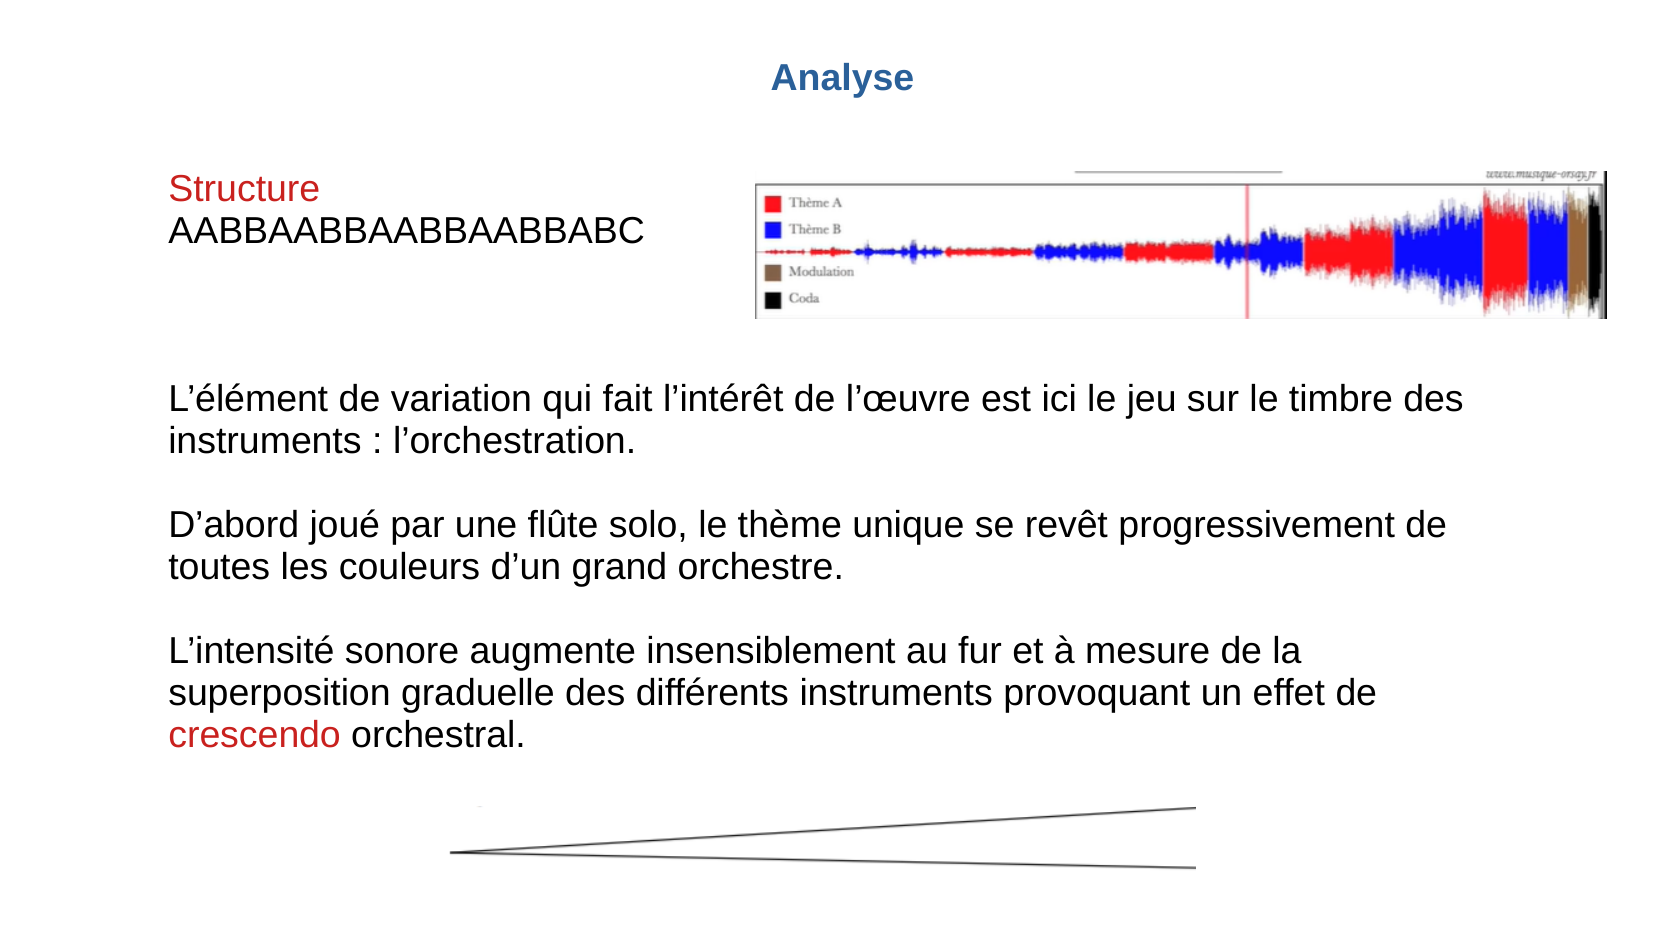

Analyse
Structure
AABBAABBAABBAABBABC
L’élément de variation qui fait l’intérêt de l’œuvre est ici le jeu sur le timbre des instruments : l’orchestration.
D’abord joué par une flûte solo, le thème unique se revêt progressivement de toutes les couleurs d’un grand orchestre.
L’intensité sonore augmente insensiblement au fur et à mesure de la superposition graduelle des différents instruments provoquant un effet de crescendo orchestral.